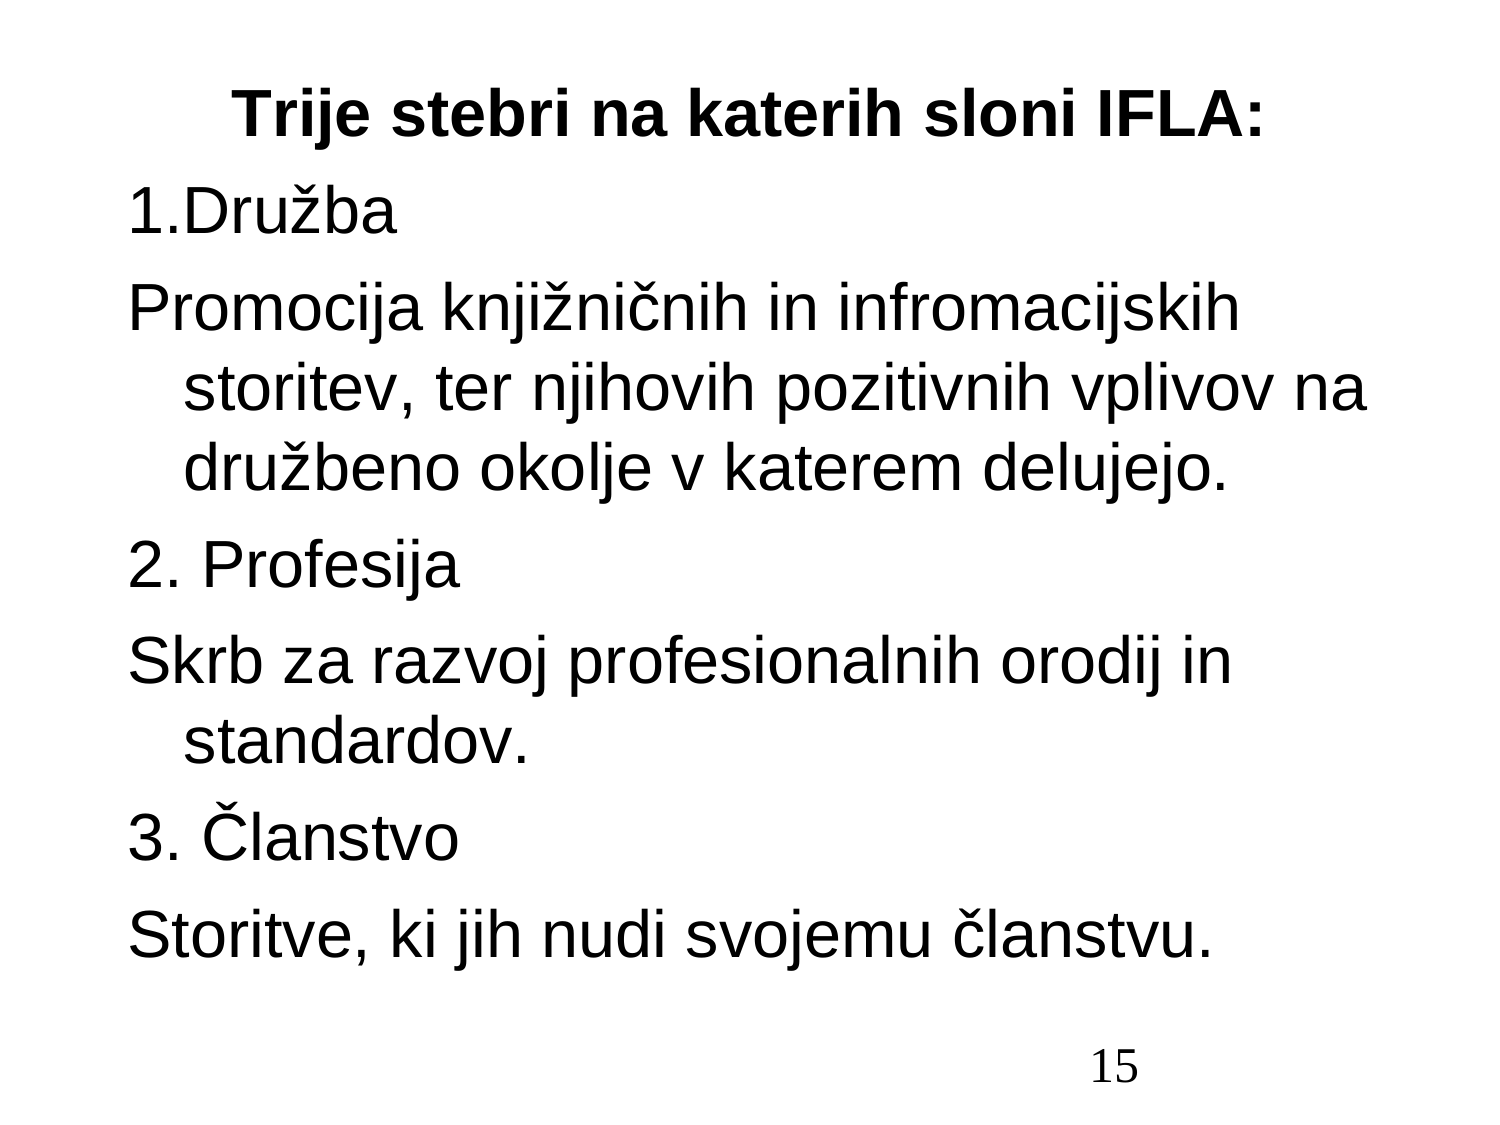

# Trije stebri na katerih sloni IFLA:
1.Družba
Promocija knjižničnih in infromacijskih storitev, ter njihovih pozitivnih vplivov na družbeno okolje v katerem delujejo.
2. Profesija
Skrb za razvoj profesionalnih orodij in standardov.
3. Članstvo
Storitve, ki jih nudi svojemu članstvu.
15